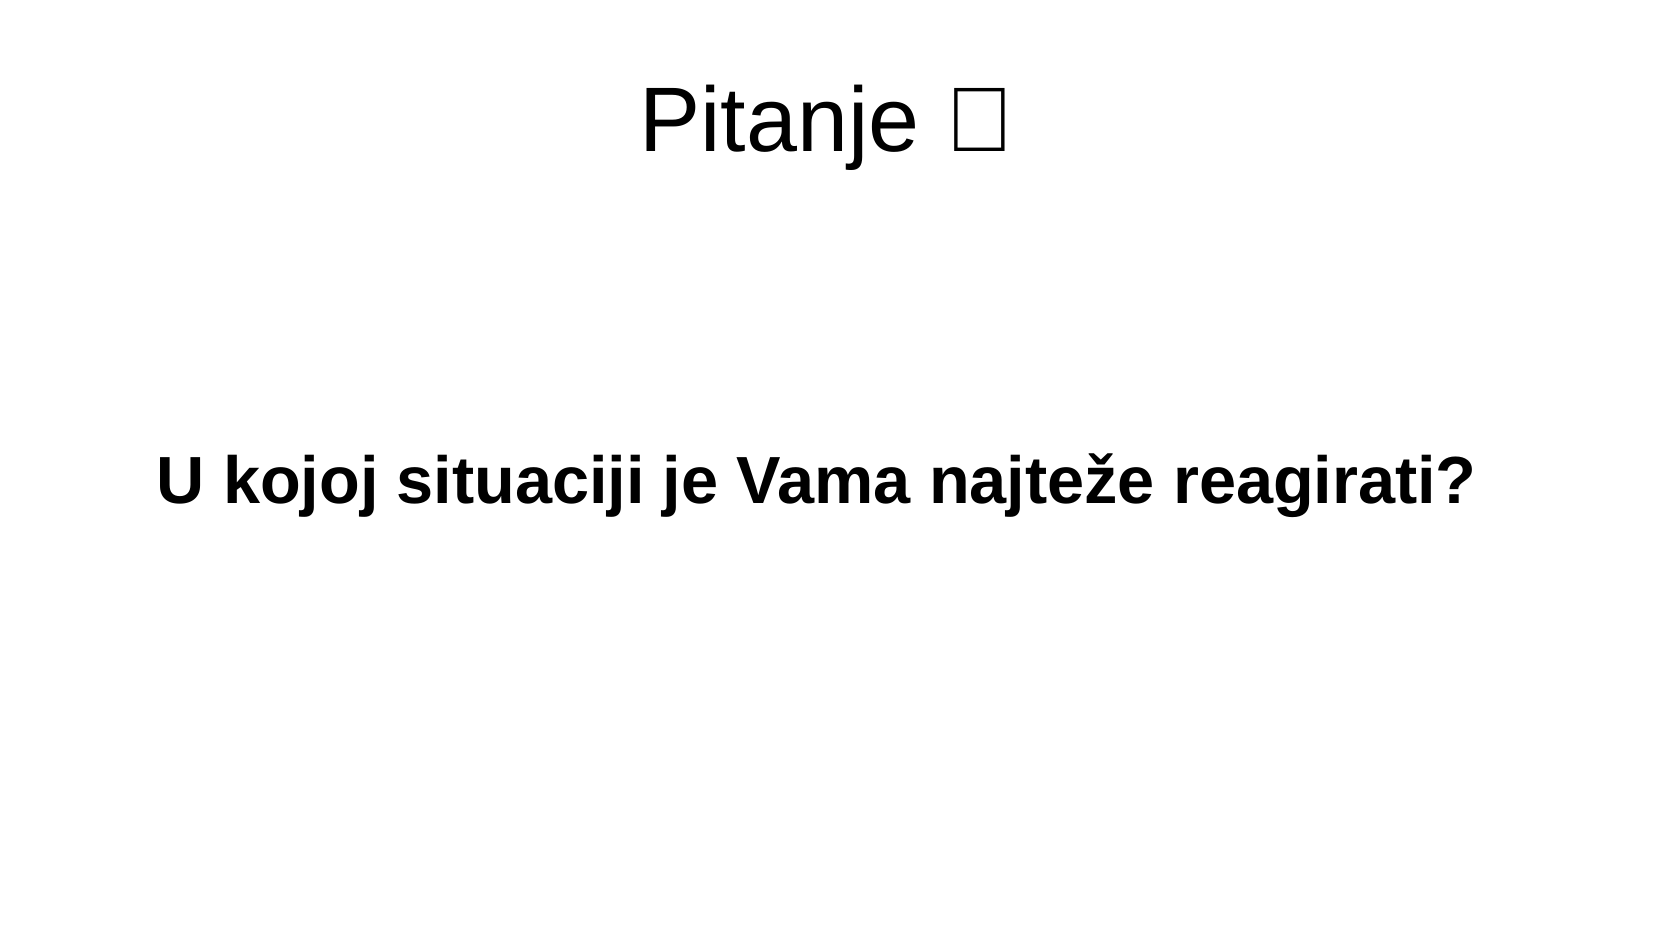

# Pitanje 
U kojoj situaciji je Vama najteže reagirati?